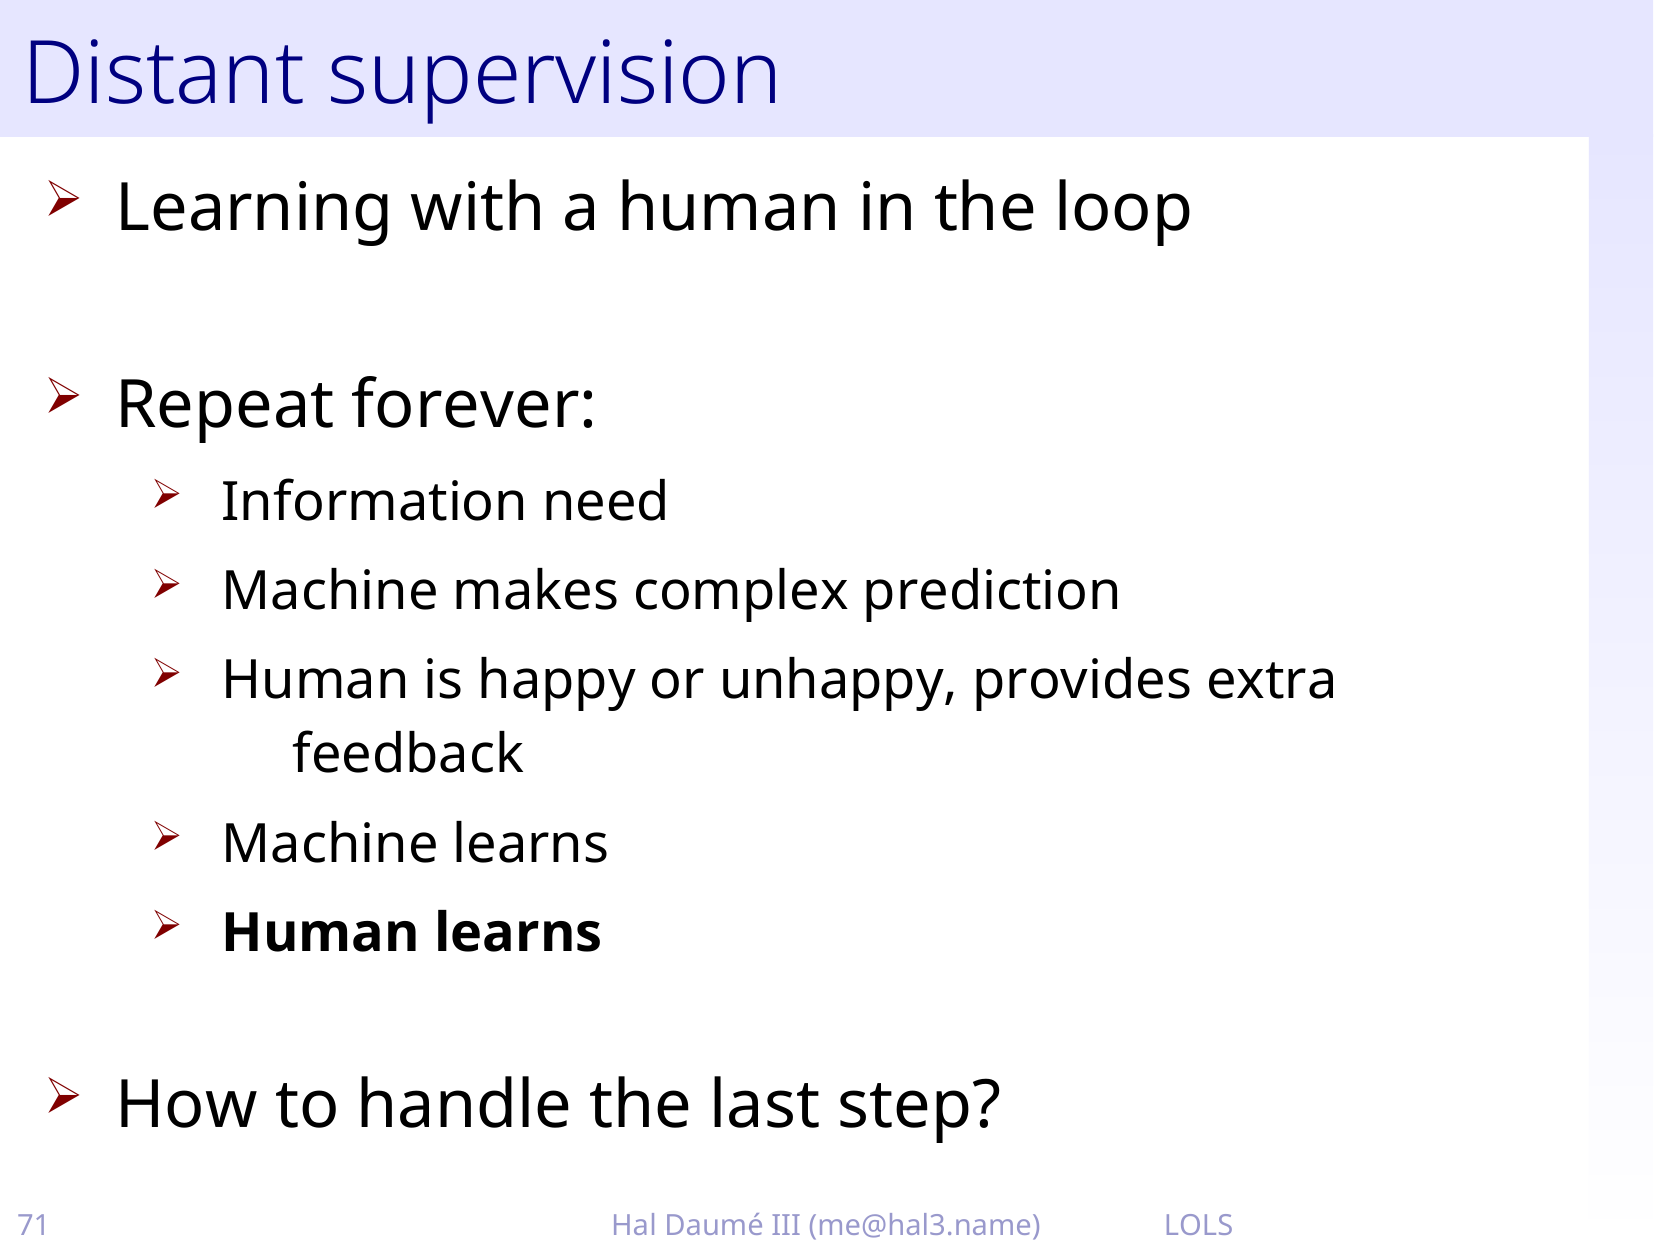

# Distant supervision
Learning with a human in the loop
Repeat forever:
Information need
Machine makes complex prediction
Human is happy or unhappy, provides extra feedback
Machine learns
Human learns
How to handle the last step?